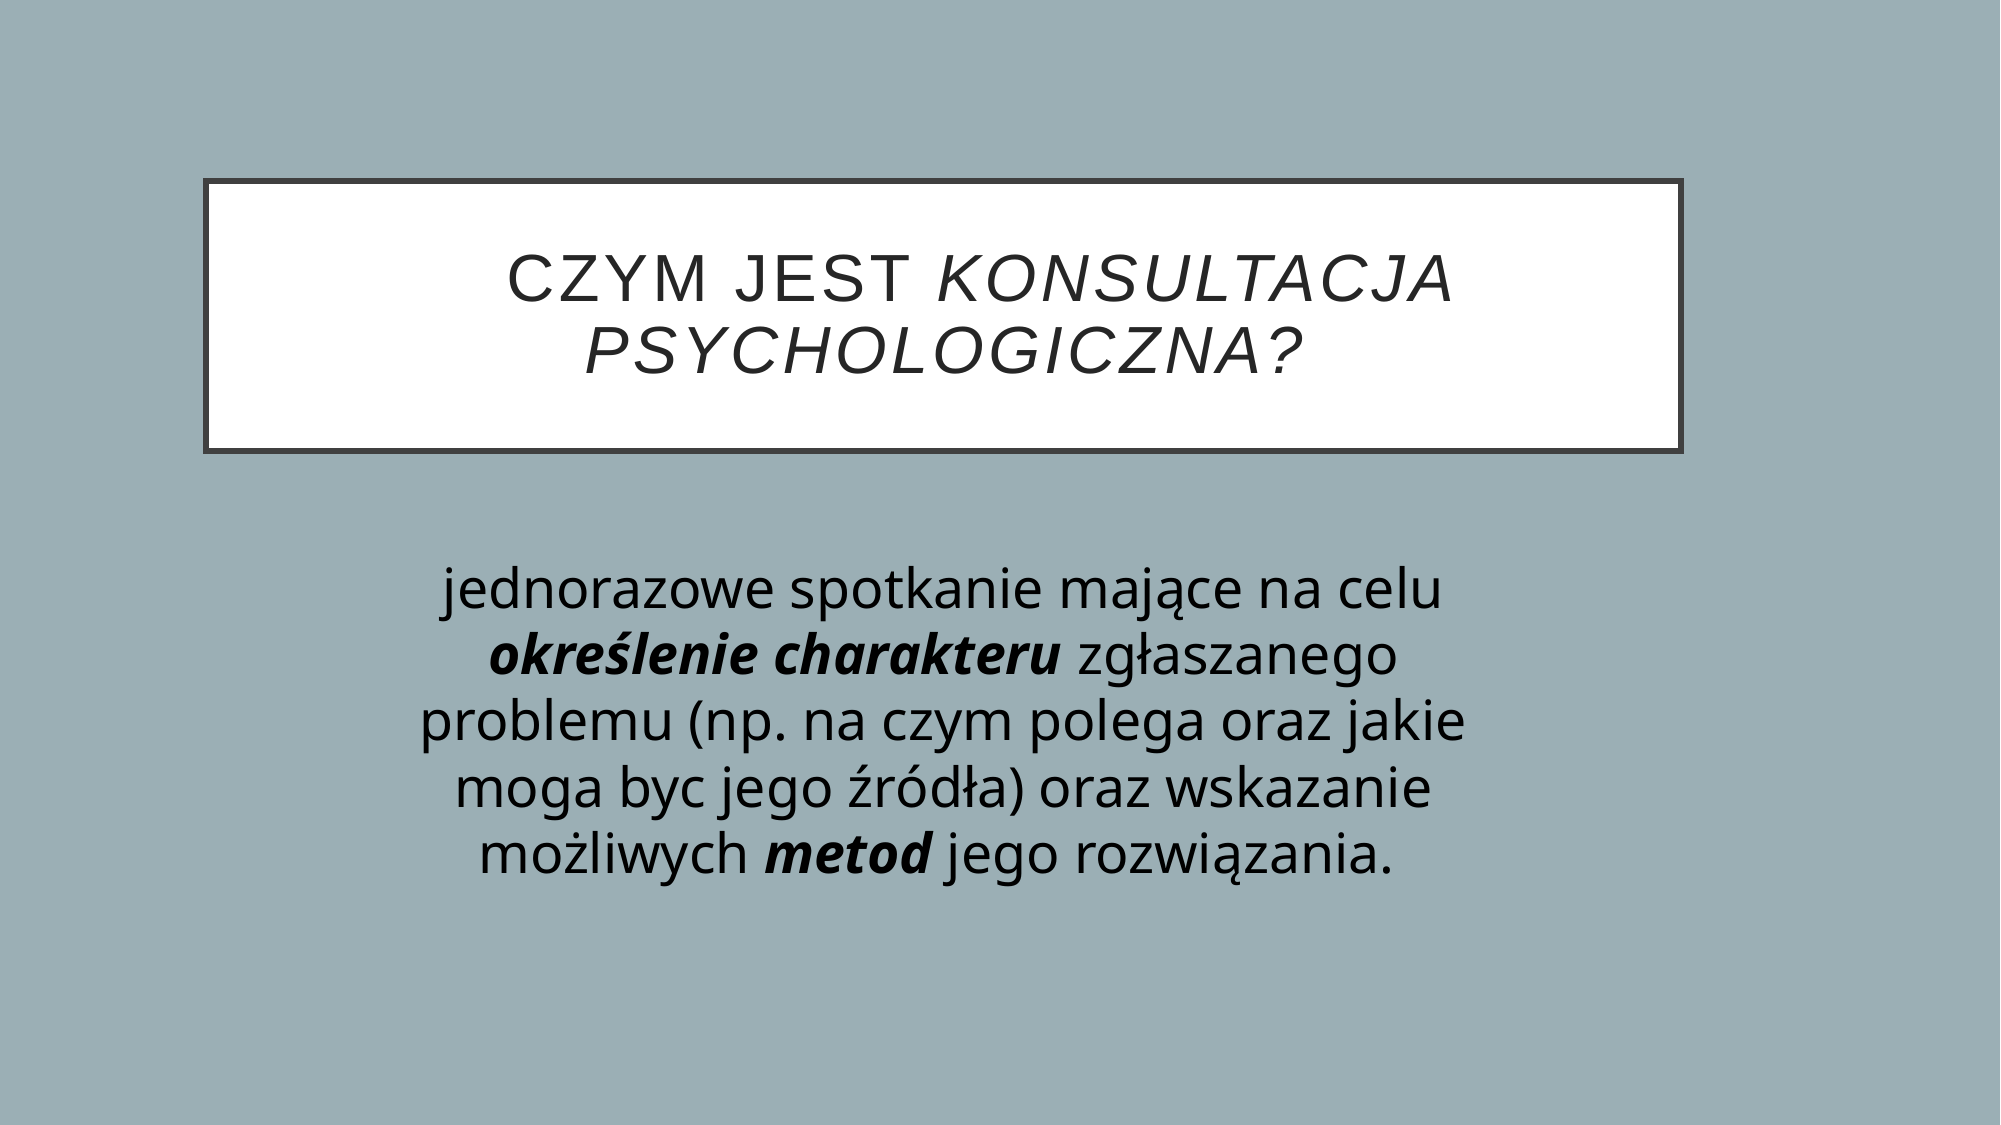

# Czym jest konsultacja psychologiczna?
jednorazowe spotkanie mające na celu określenie charakteru zgłaszanego problemu (np. na czym polega oraz jakie moga byc jego źródła) oraz wskazanie możliwych metod jego rozwiązania.